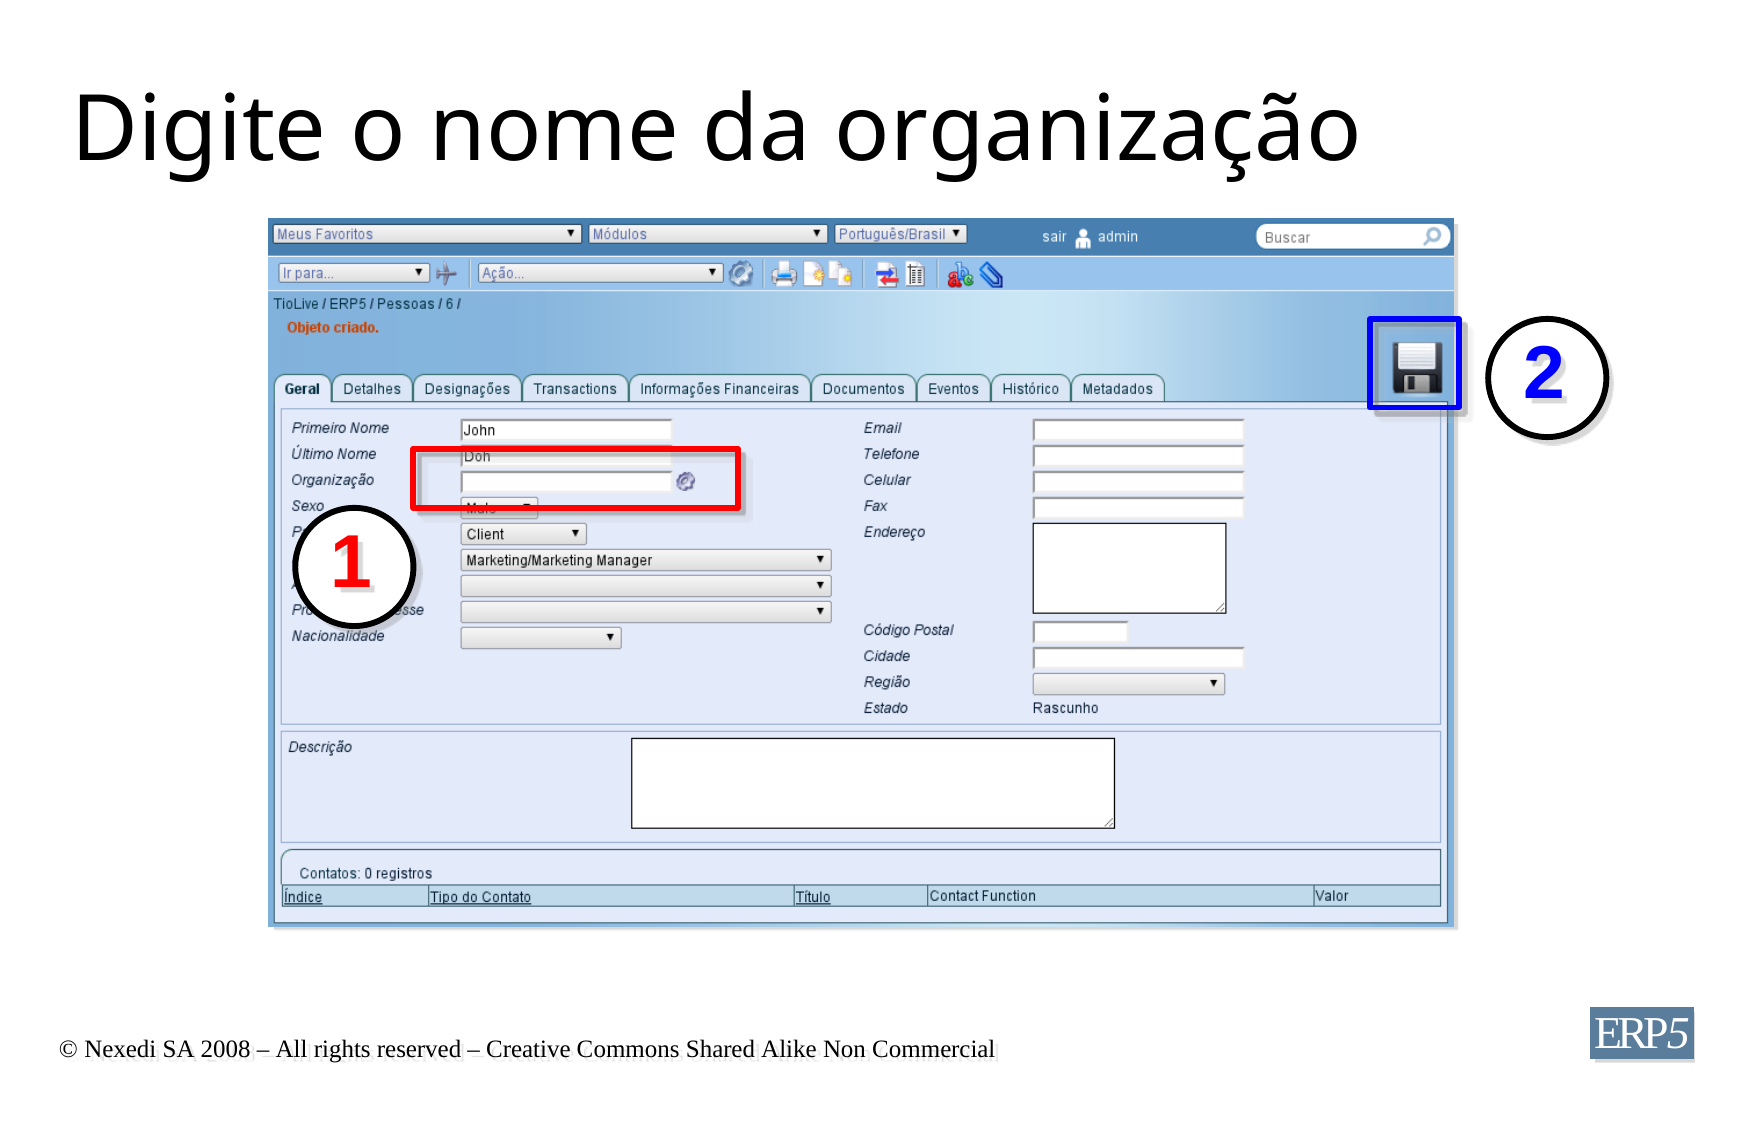

# Digite o nome da organização
2
1